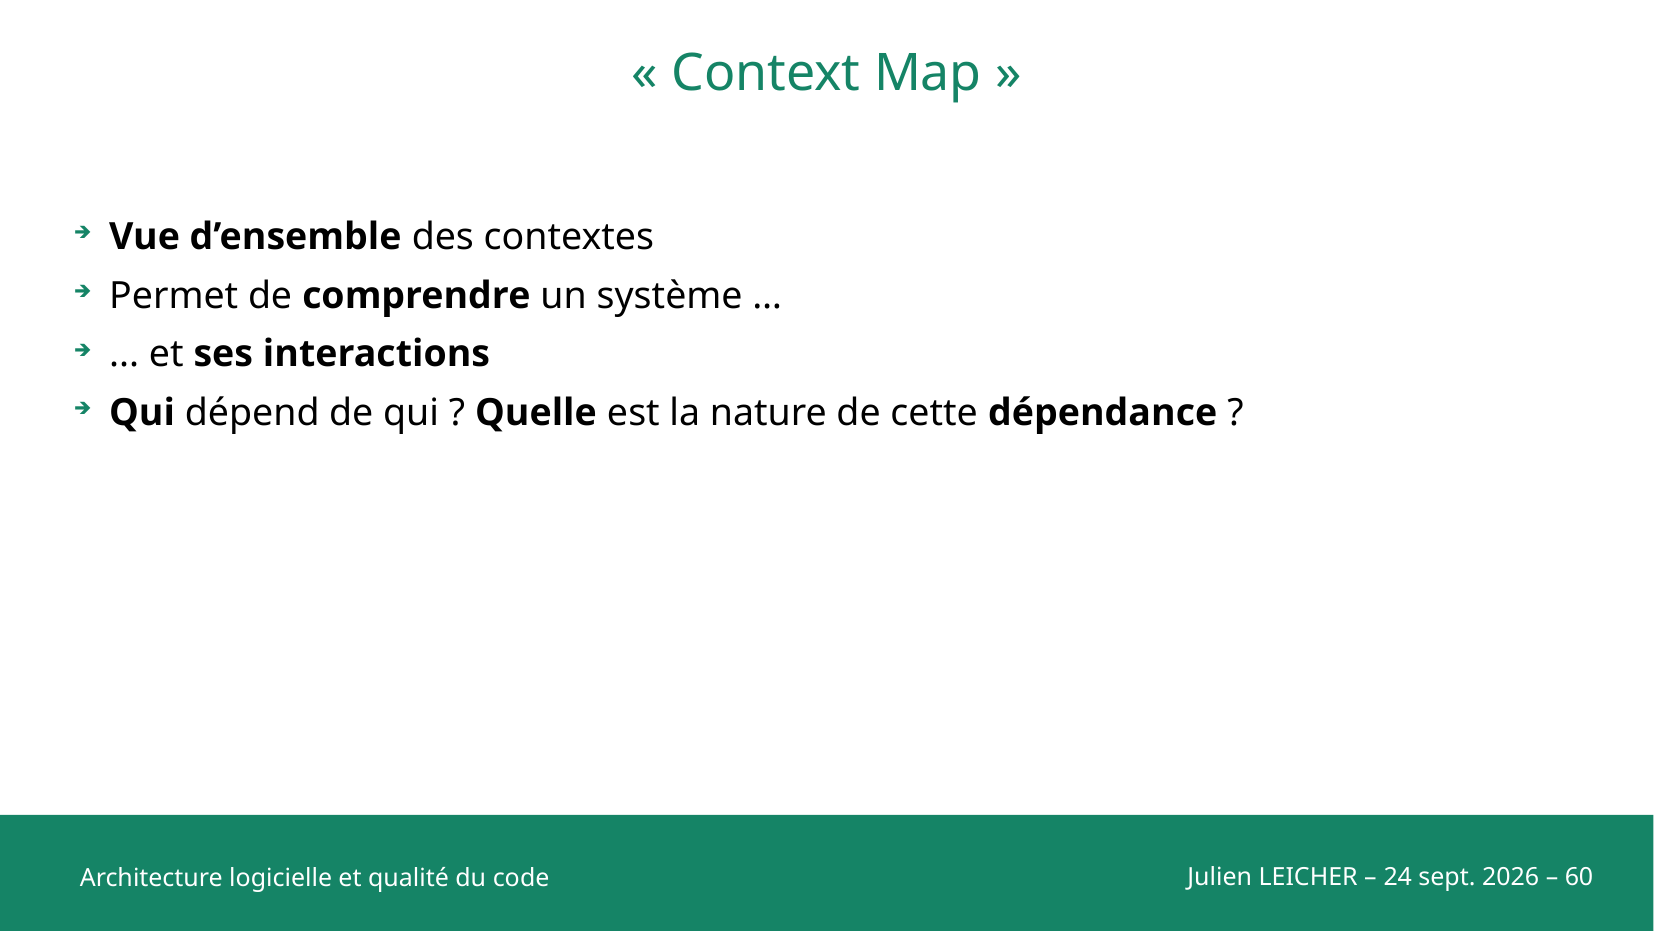

« Context Map »
Vue d’ensemble des contextes
Permet de comprendre un système …
... et ses interactions
Qui dépend de qui ? Quelle est la nature de cette dépendance ?
Julien LEICHER – –
Architecture logicielle et qualité du code